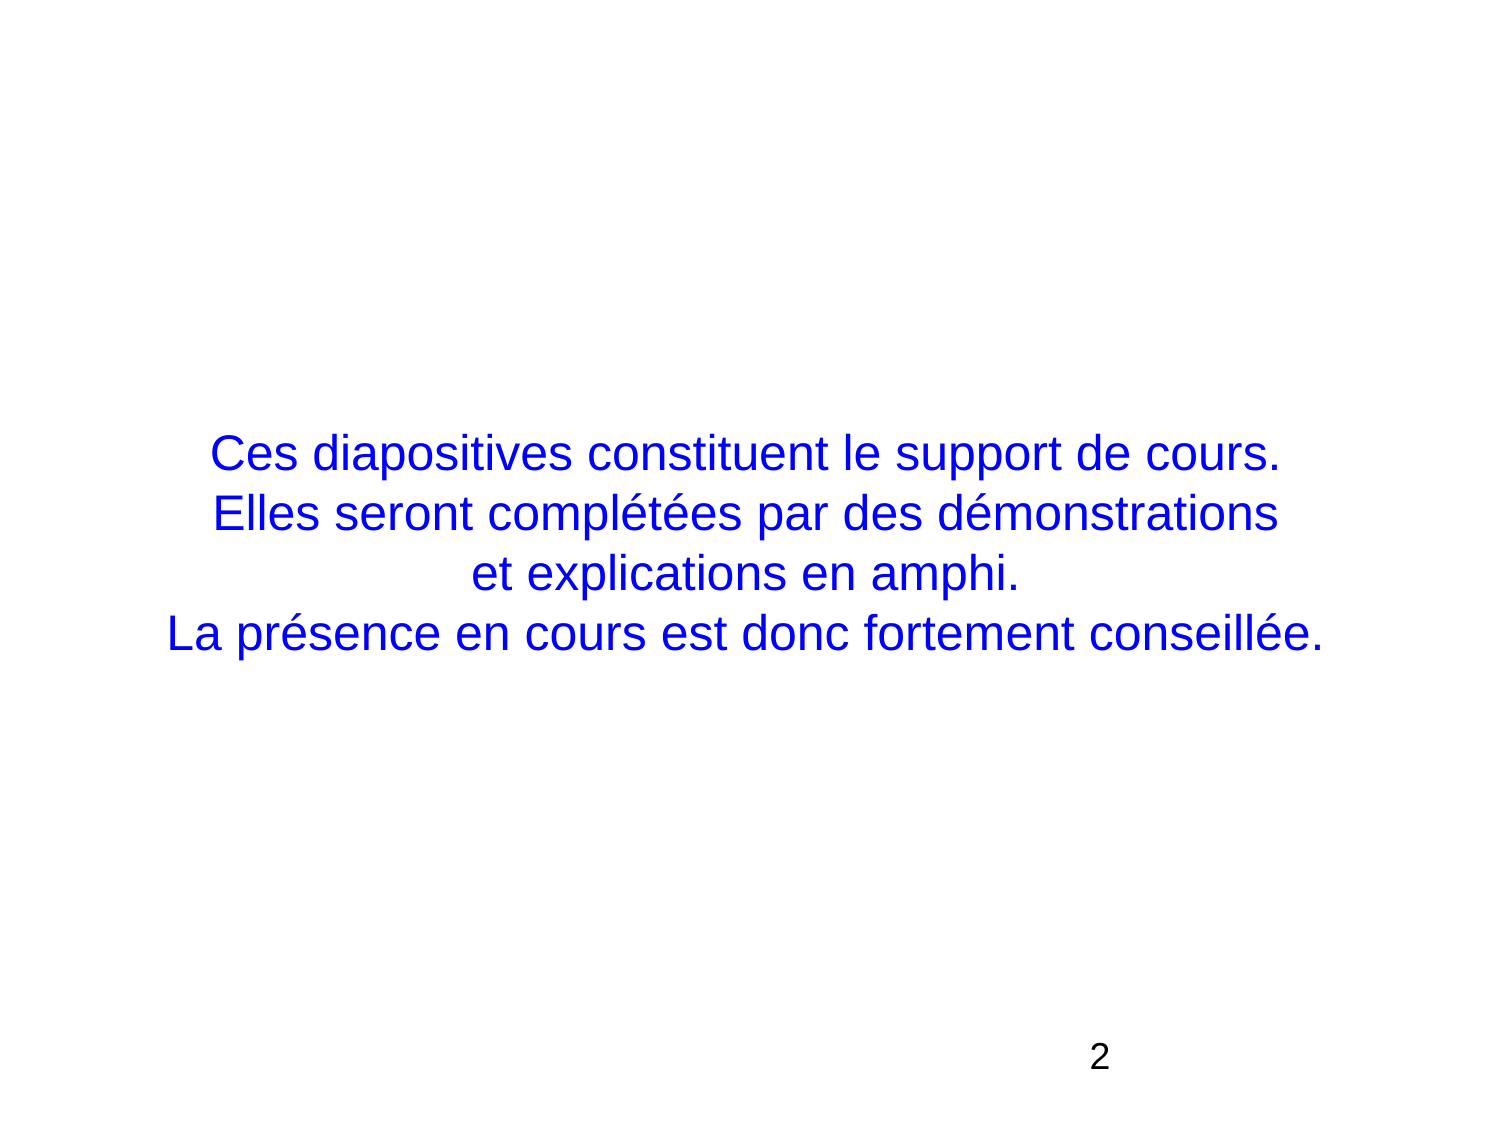

Ces diapositives constituent le support de cours.
Elles seront complétées par des démonstrations
 et explications en amphi.
La présence en cours est donc fortement conseillée.
2